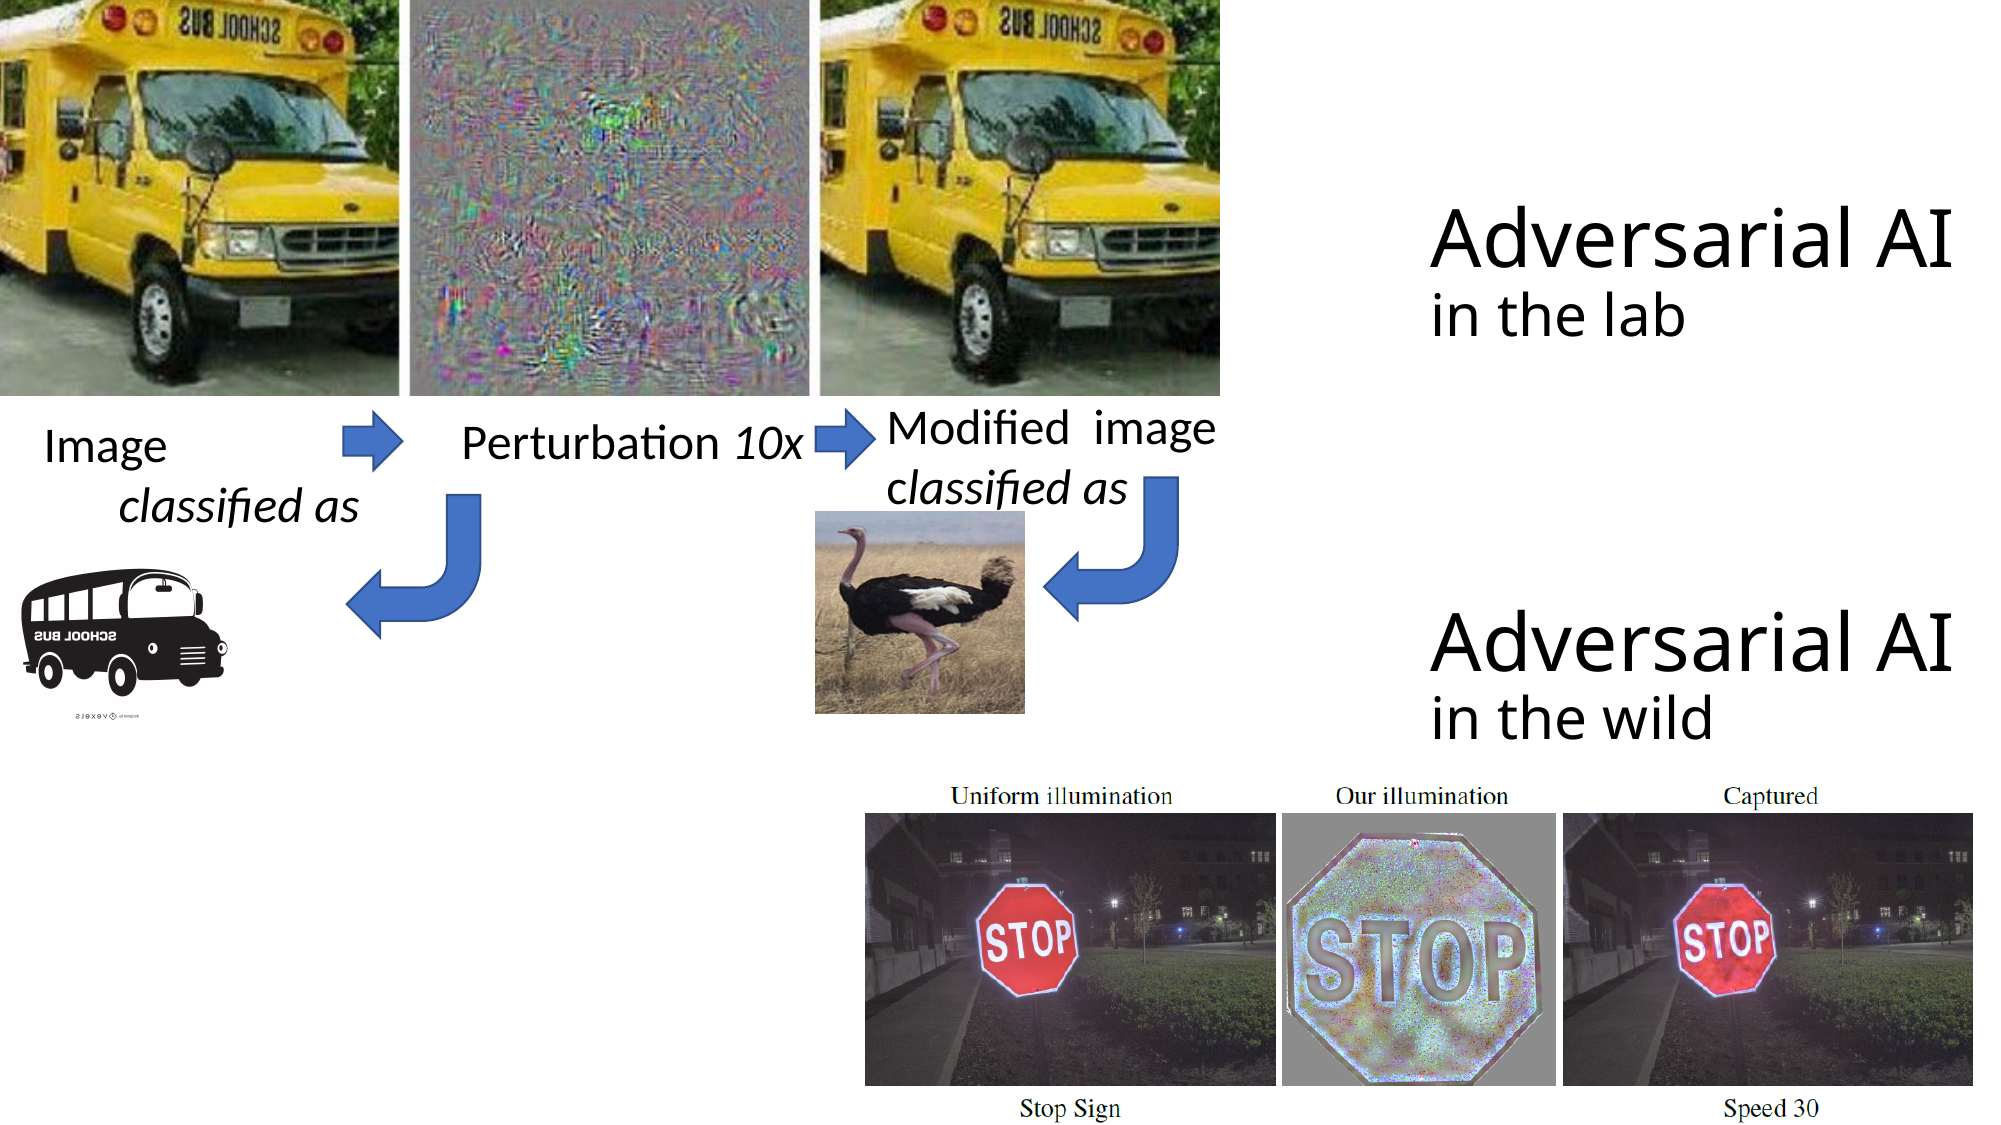

# Adversarial AI in the lab Adversarial AI in the wild
Modified image
classified as
Perturbation 10x
Image
	classified as